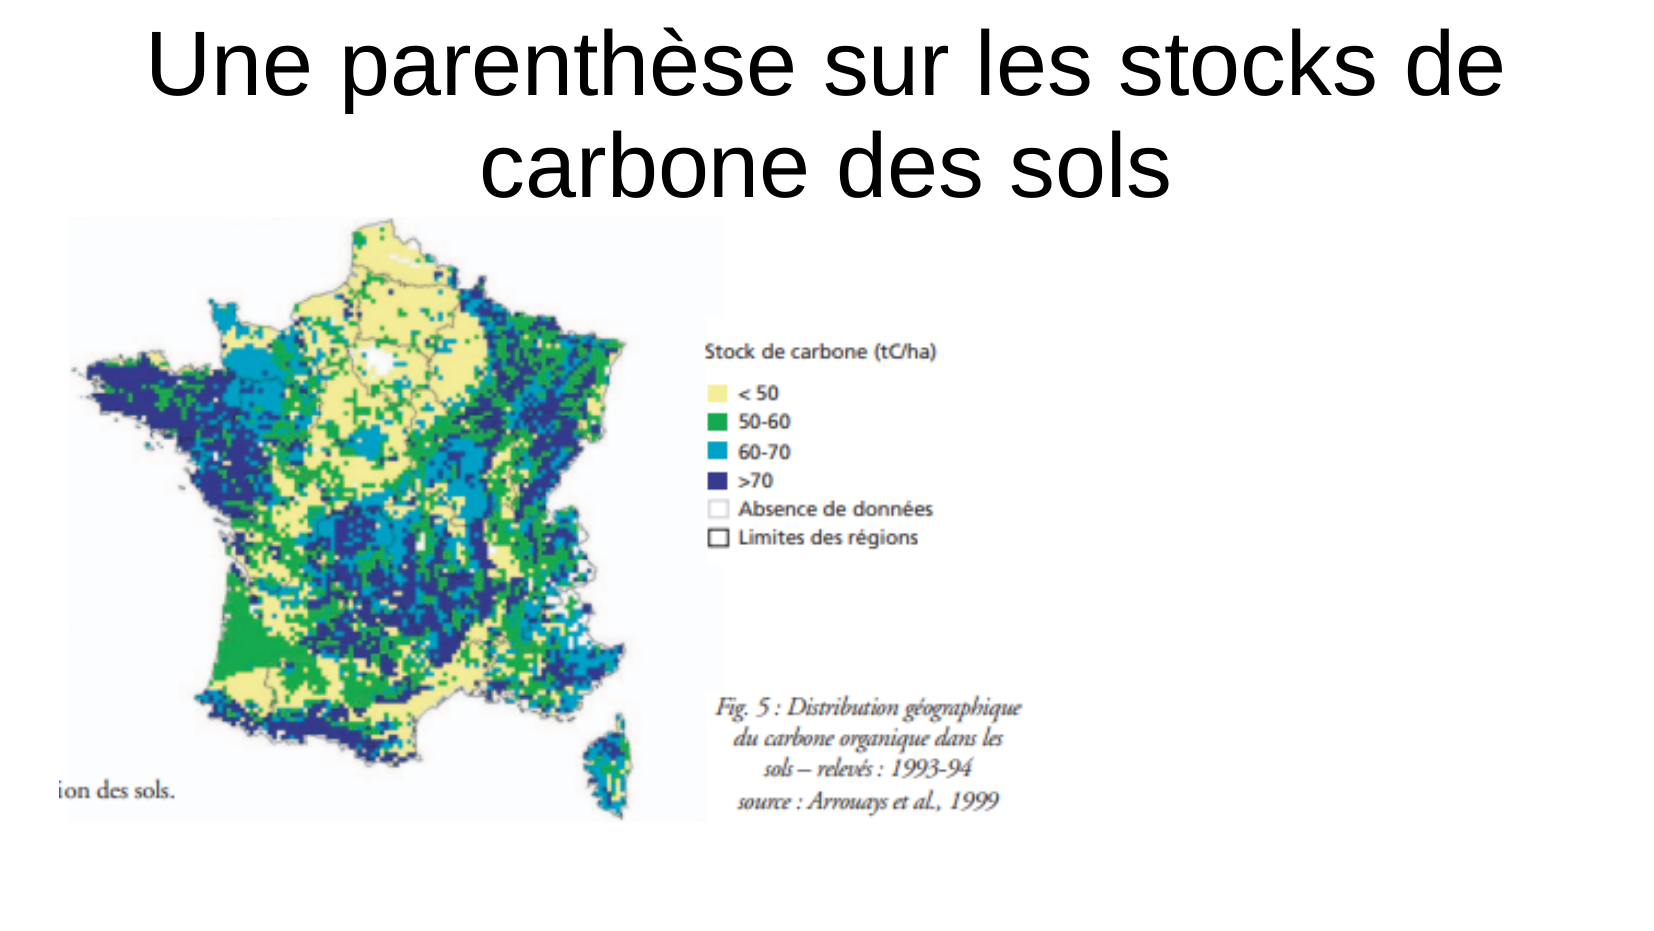

# Une parenthèse sur les stocks de carbone des sols